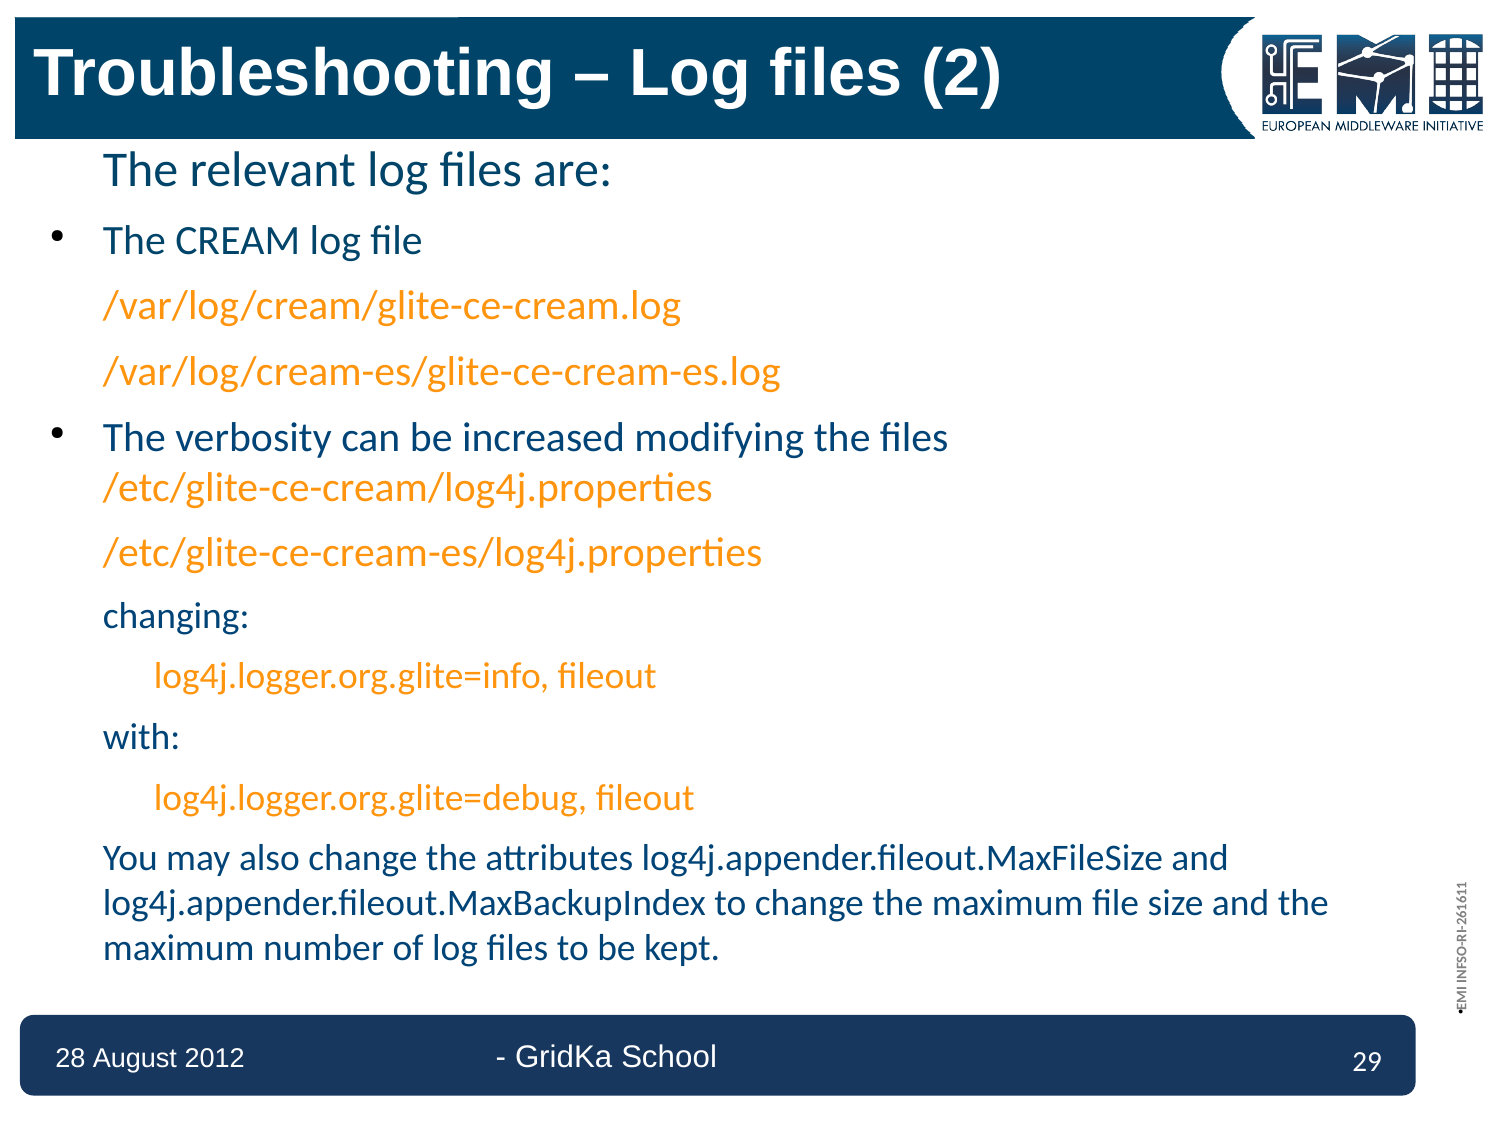

Troubleshooting – Log files (2)
# The relevant log files are:
The CREAM log file
/var/log/cream/glite-ce-cream.log
/var/log/cream-es/glite-ce-cream-es.log
The verbosity can be increased modifying the files /etc/glite-ce-cream/log4j.properties
/etc/glite-ce-cream-es/log4j.properties
changing:
 log4j.logger.org.glite=info, fileout
with:
 log4j.logger.org.glite=debug, fileout
You may also change the attributes log4j.appender.fileout.MaxFileSize and log4j.appender.fileout.MaxBackupIndex to change the maximum file size and the maximum number of log files to be kept.
GridKa School
29